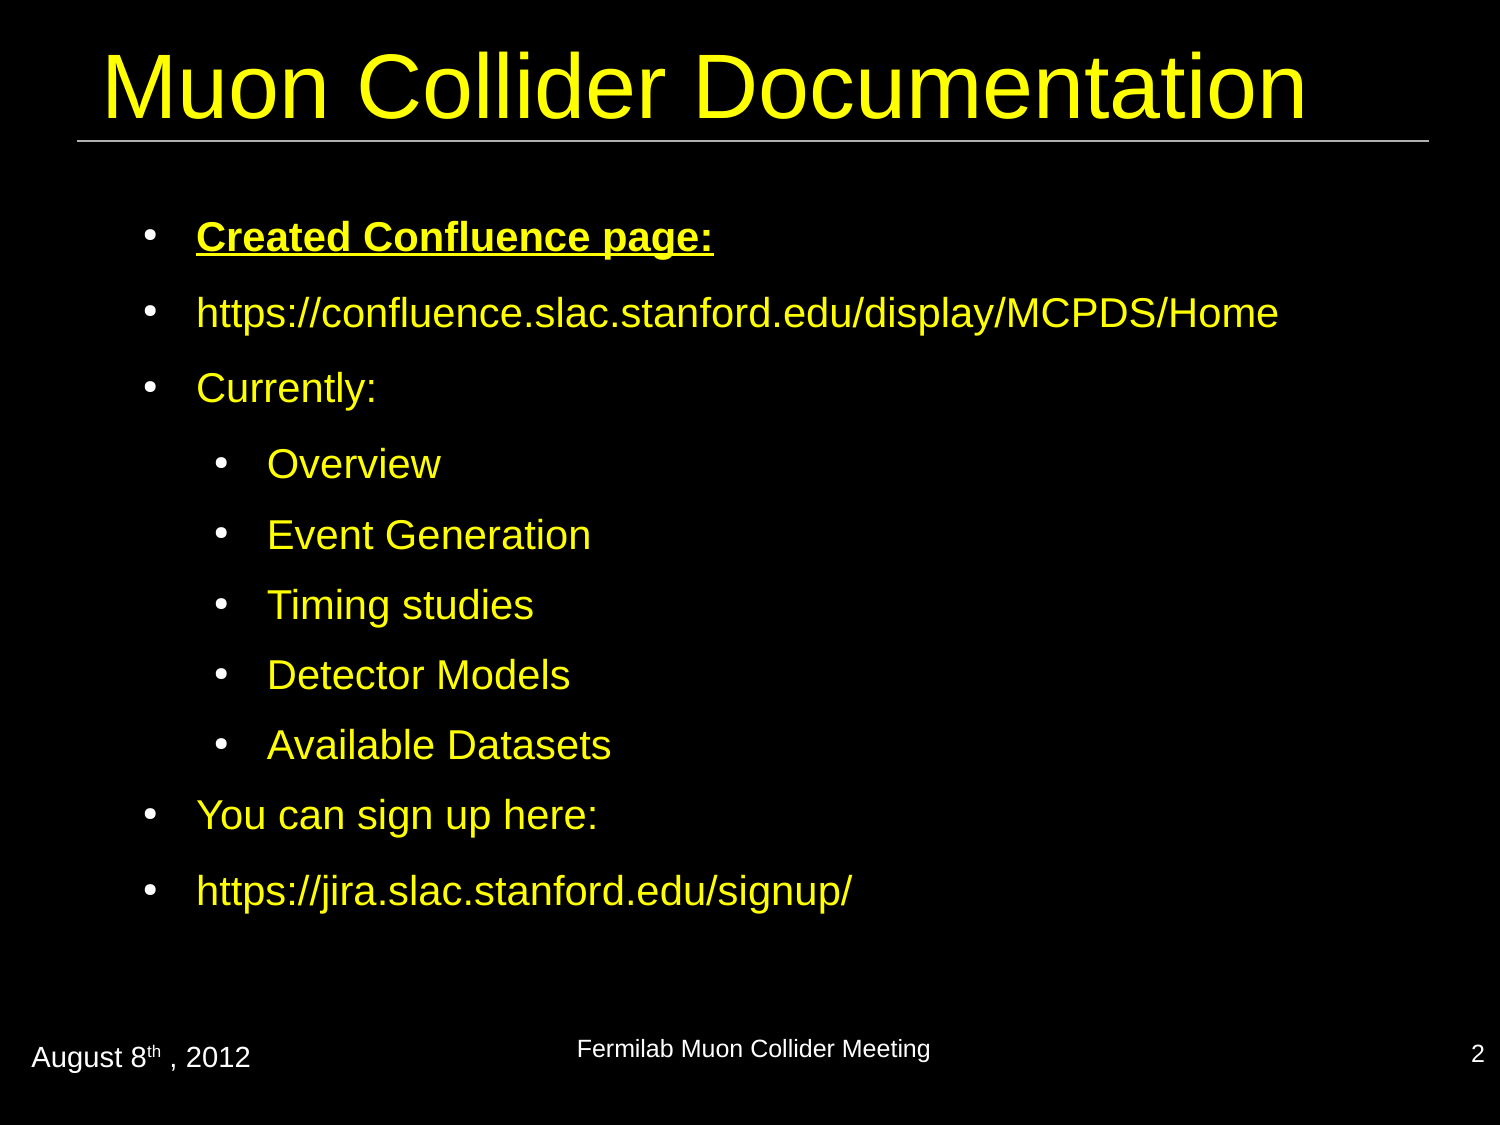

# Muon Collider Documentation
Created Confluence page:
https://confluence.slac.stanford.edu/display/MCPDS/Home
Currently:
Overview
Event Generation
Timing studies
Detector Models
Available Datasets
You can sign up here:
https://jira.slac.stanford.edu/signup/